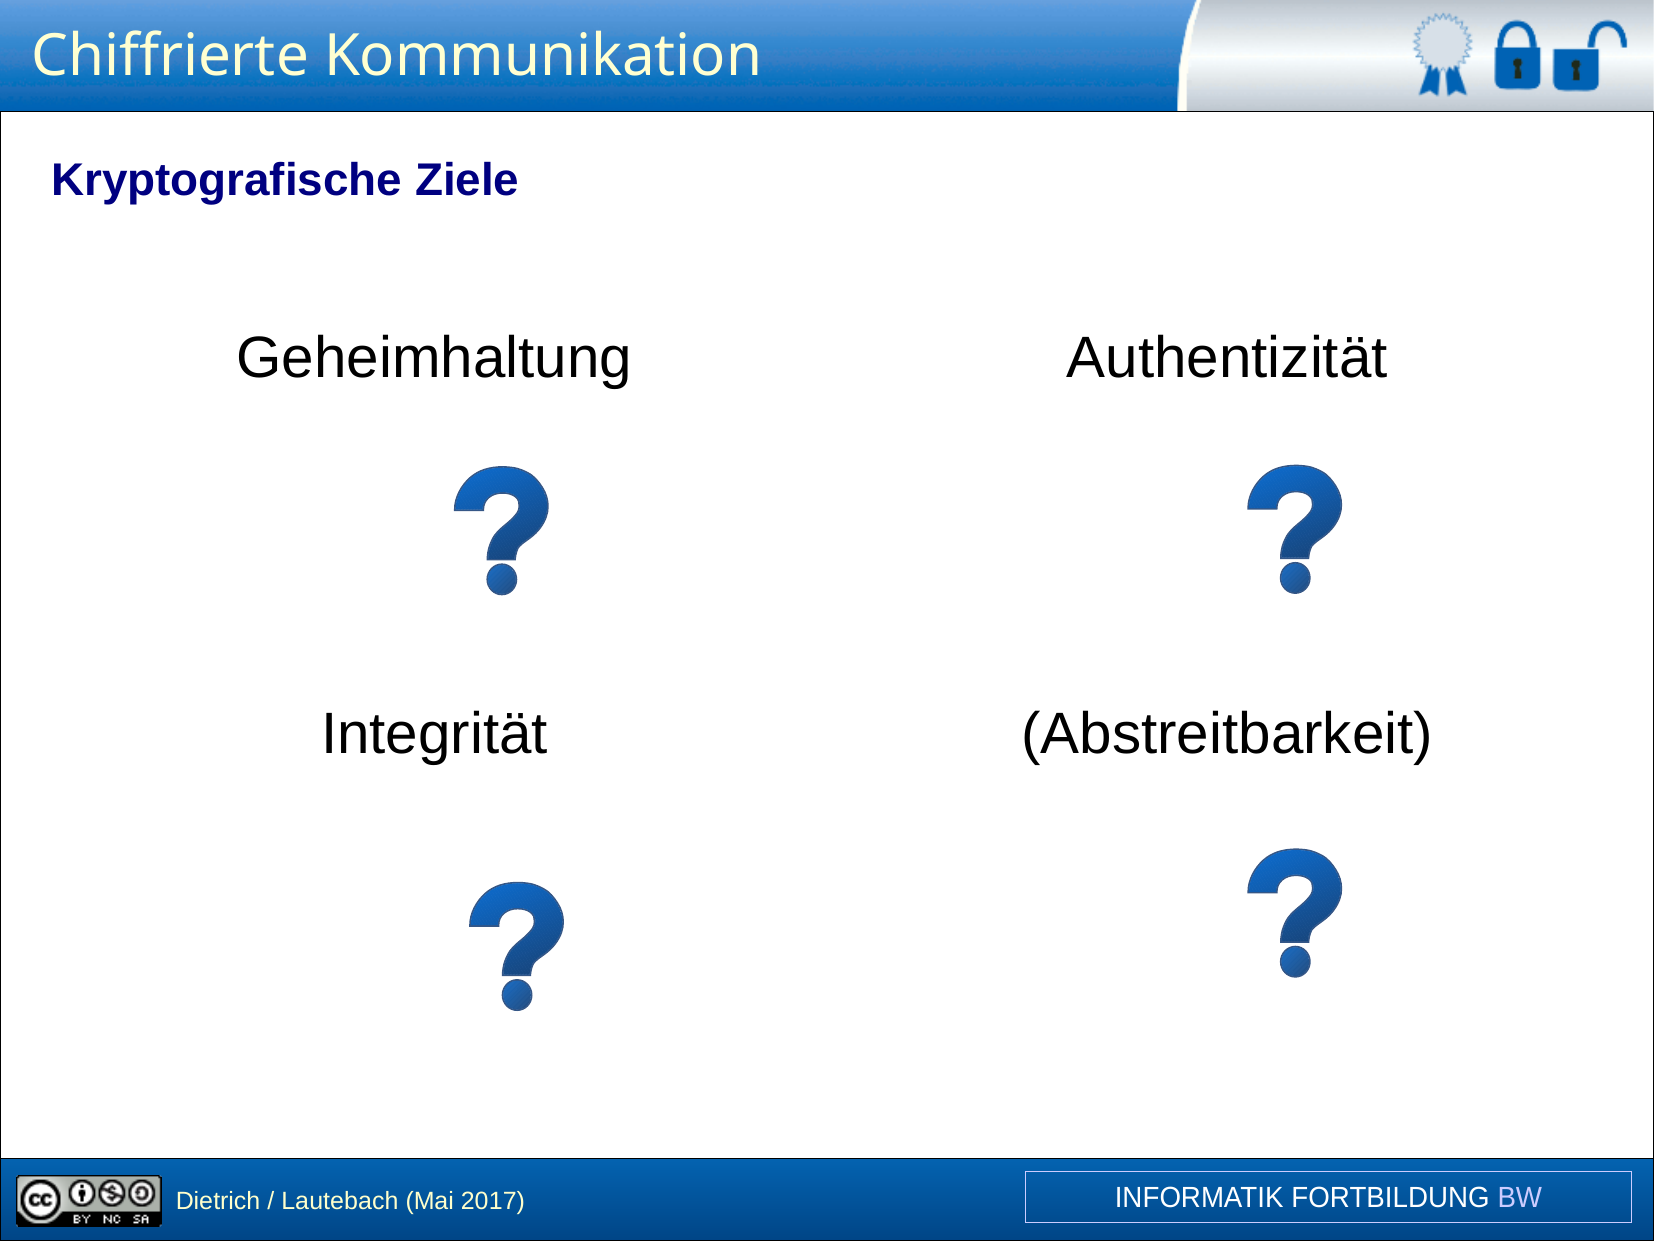

# Chiffrierte Kommunikation
Kryptografische Ziele
Geheimhaltung
Authentizität
Integrität
(Abstreitbarkeit)
29